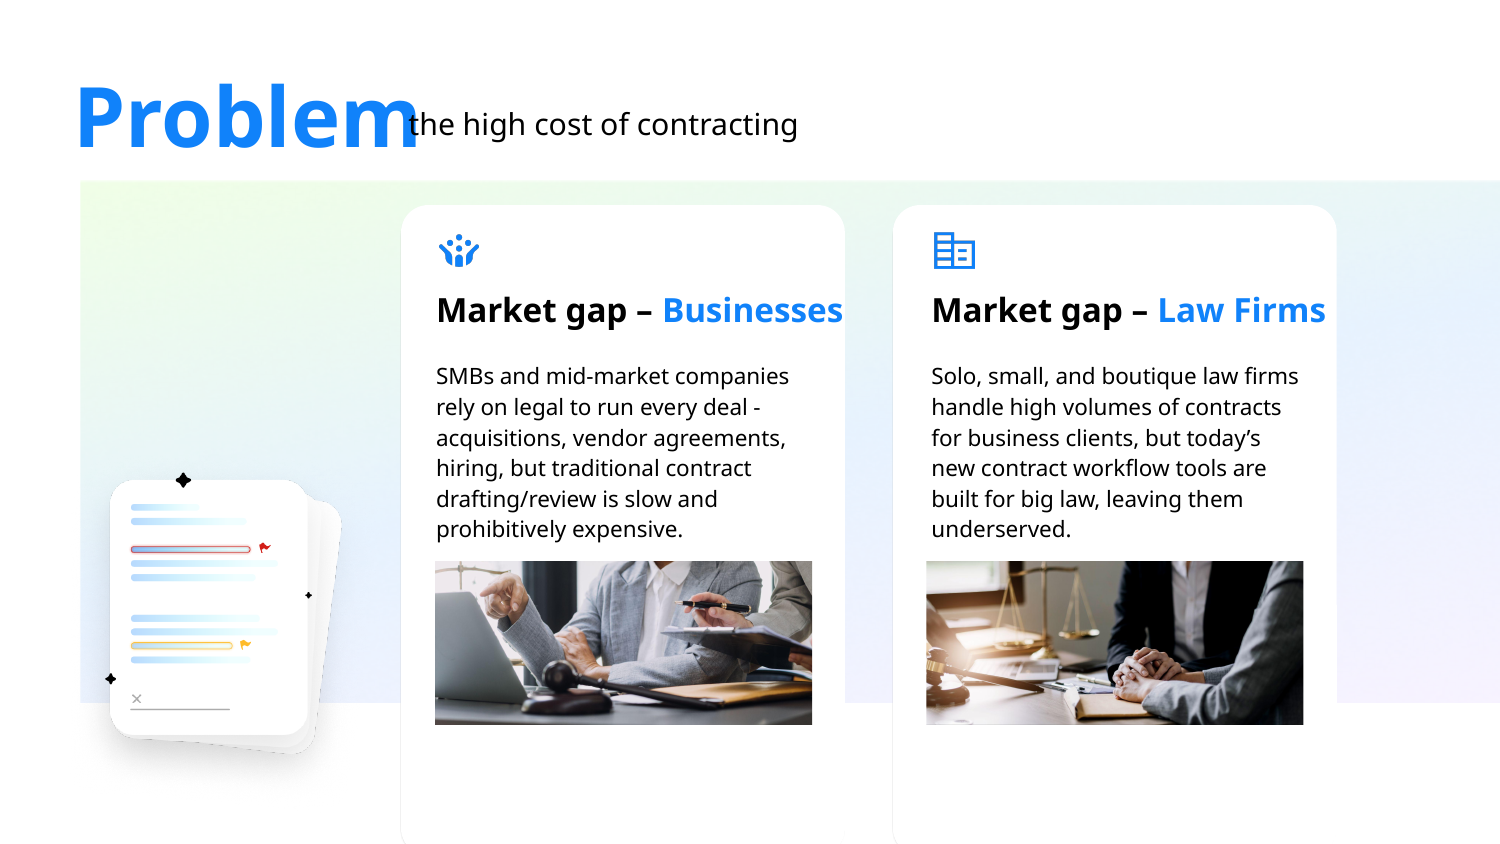

# Problem
the high cost of contracting
Market gap – Businesses
Market gap – Law Firms
SMBs and mid-market companies rely on legal to run every deal - acquisitions, vendor agreements, hiring, but traditional contract drafting/review is slow and prohibitively expensive.
Solo, small, and boutique law firms handle high volumes of contracts for business clients, but today’s new contract workflow tools are built for big law, leaving them underserved.